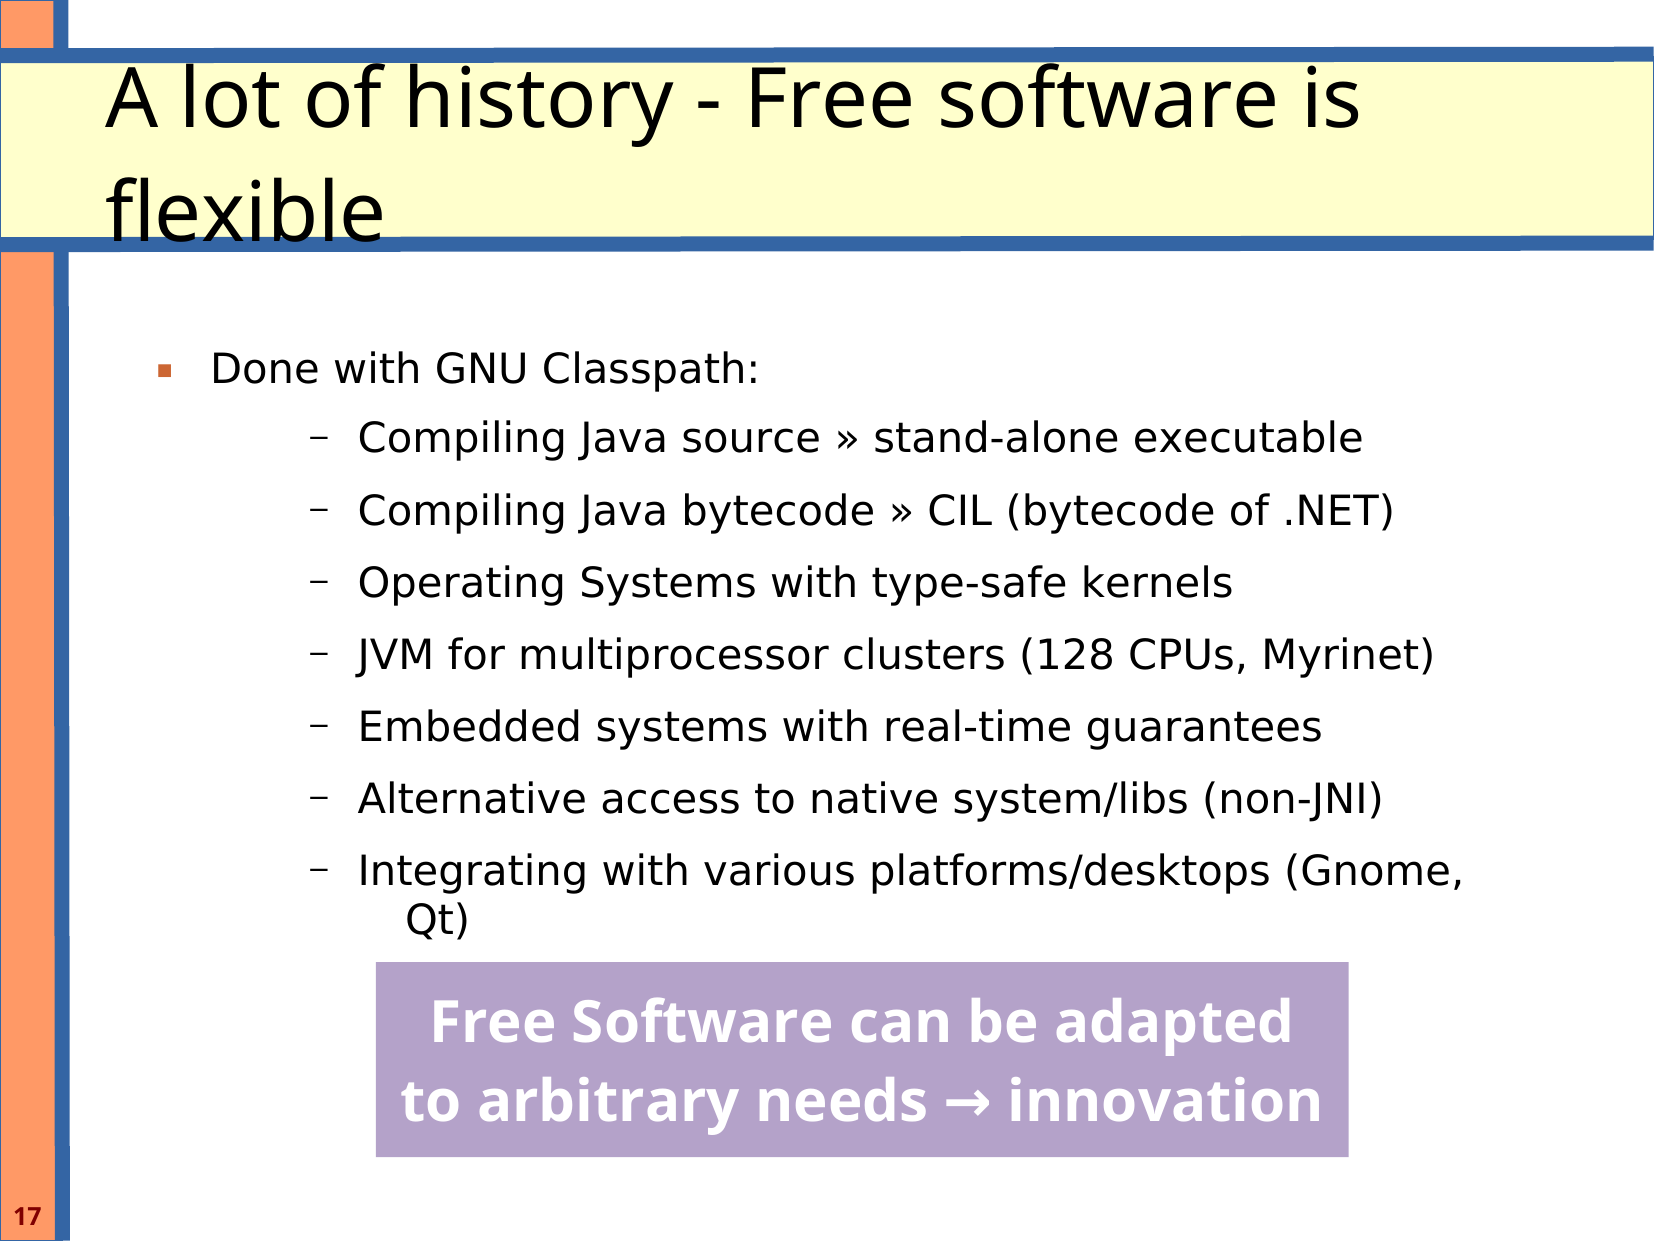

# A lot of history - Free software is flexible
Done with GNU Classpath:
Compiling Java source » stand-alone executable
Compiling Java bytecode » CIL (bytecode of .NET)
Operating Systems with type-safe kernels
JVM for multiprocessor clusters (128 CPUs, Myrinet)
Embedded systems with real-time guarantees
Alternative access to native system/libs (non-JNI)
Integrating with various platforms/desktops (Gnome, Qt)
Free Software can be adapted
to arbitrary needs → innovation